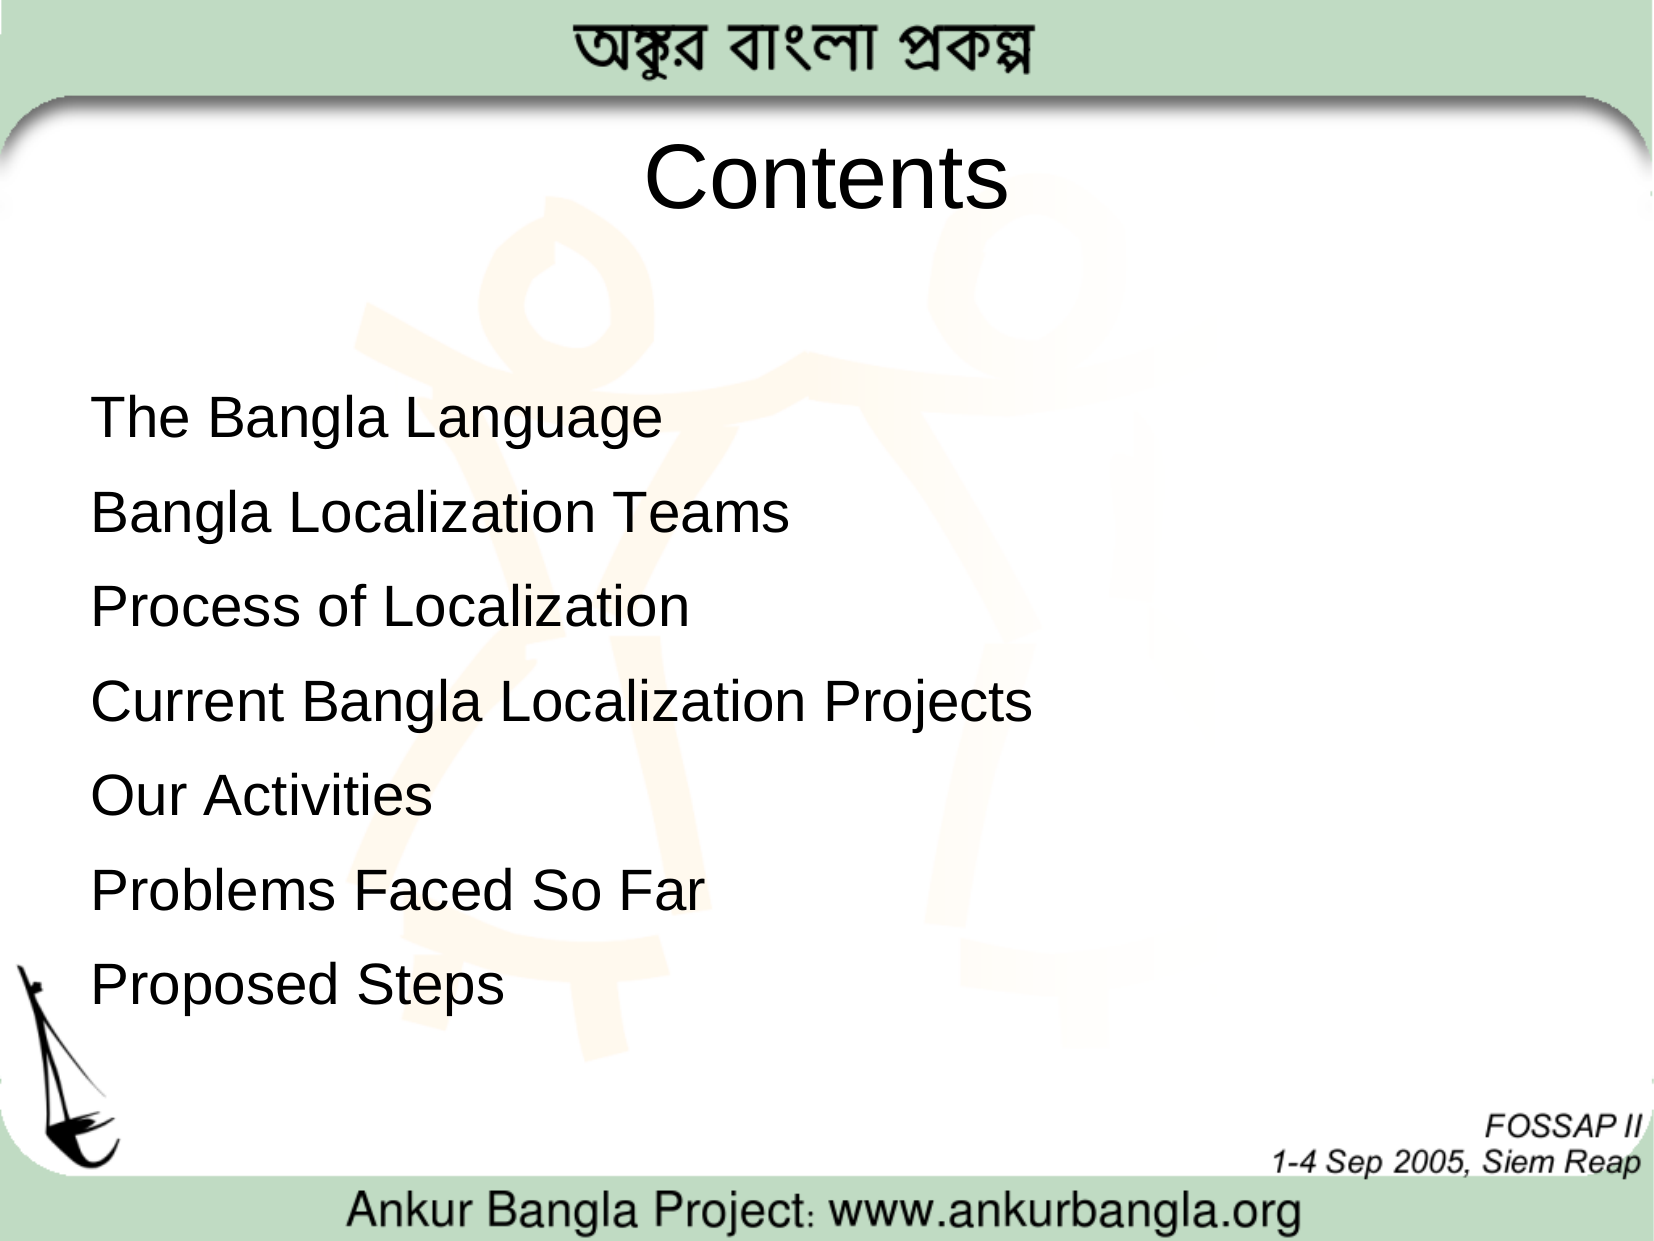

# Contents
The Bangla Language
Bangla Localization Teams
Process of Localization
Current Bangla Localization Projects
Our Activities
Problems Faced So Far
Proposed Steps